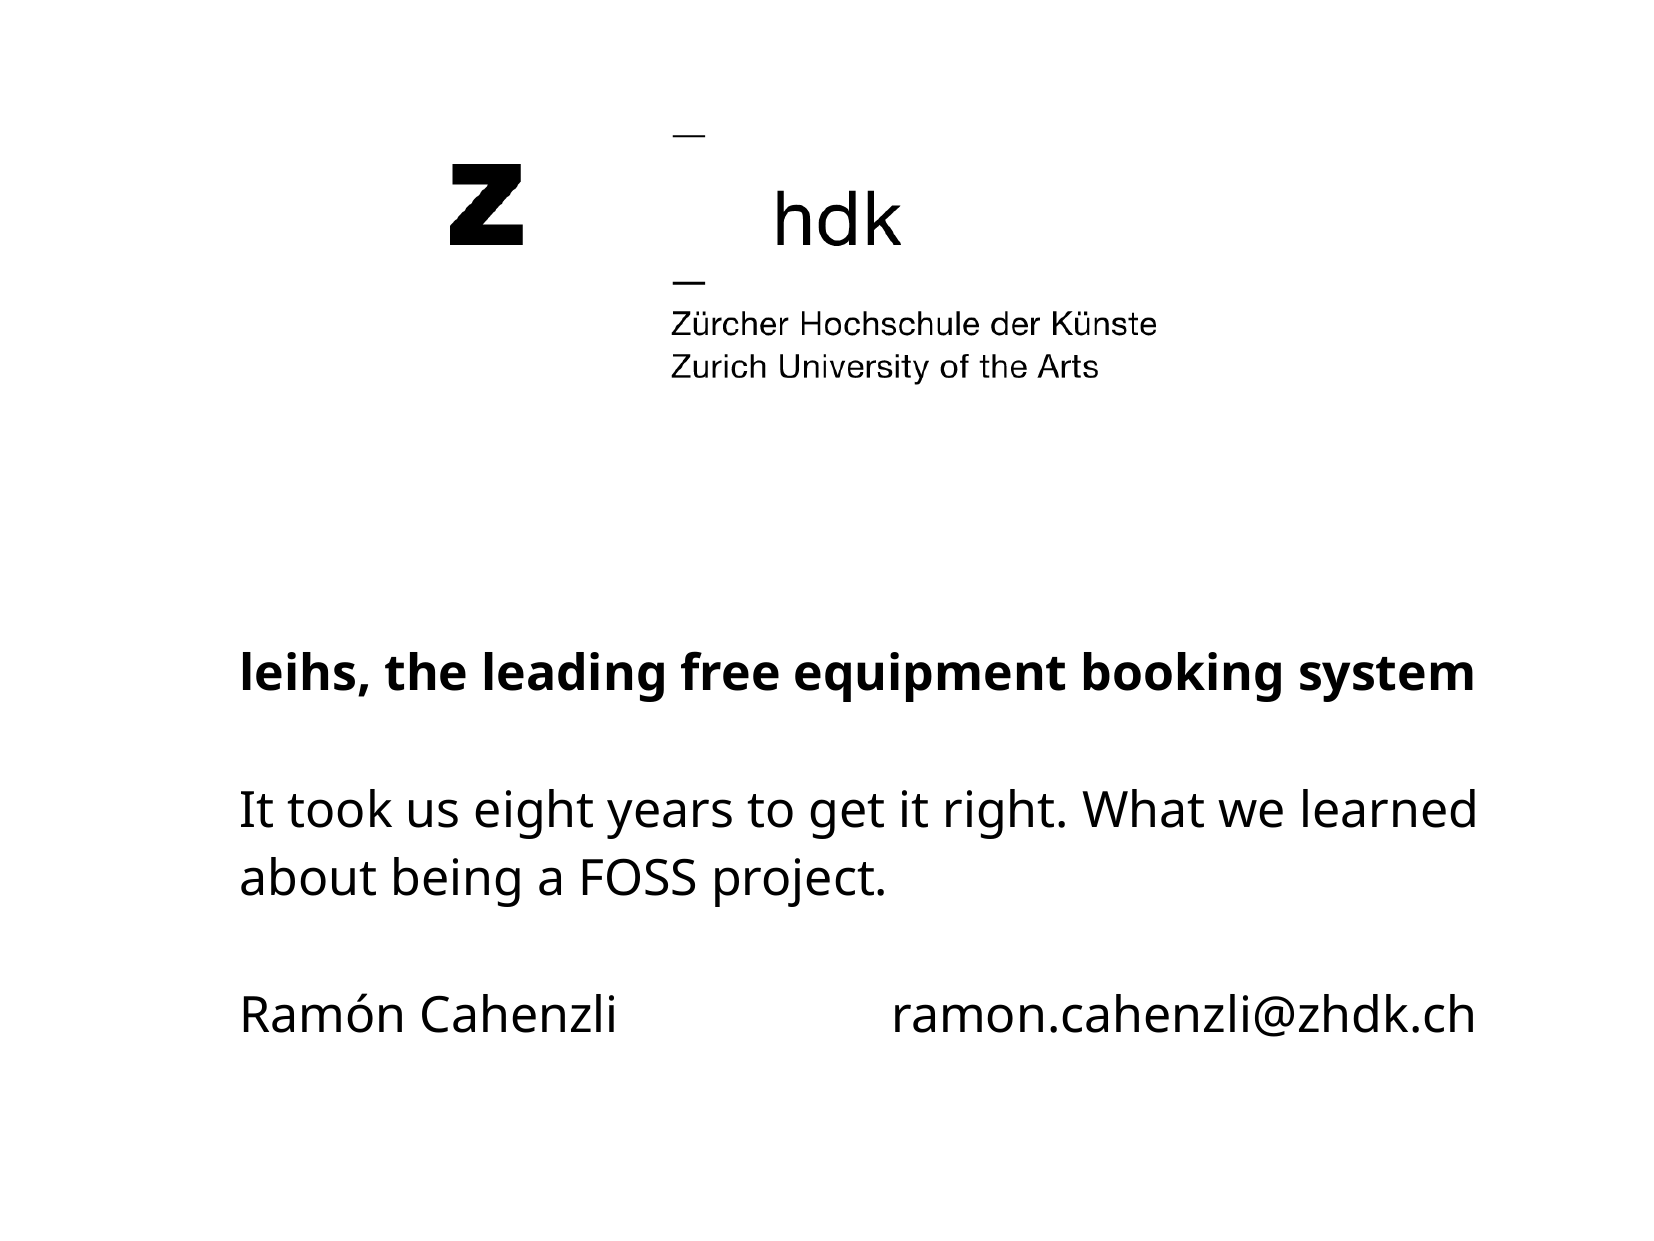

leihs, the leading free equipment booking system
It took us eight years to get it right. What we learned
about being a FOSS project.
Ramón Cahenzli ramon.cahenzli@zhdk.ch